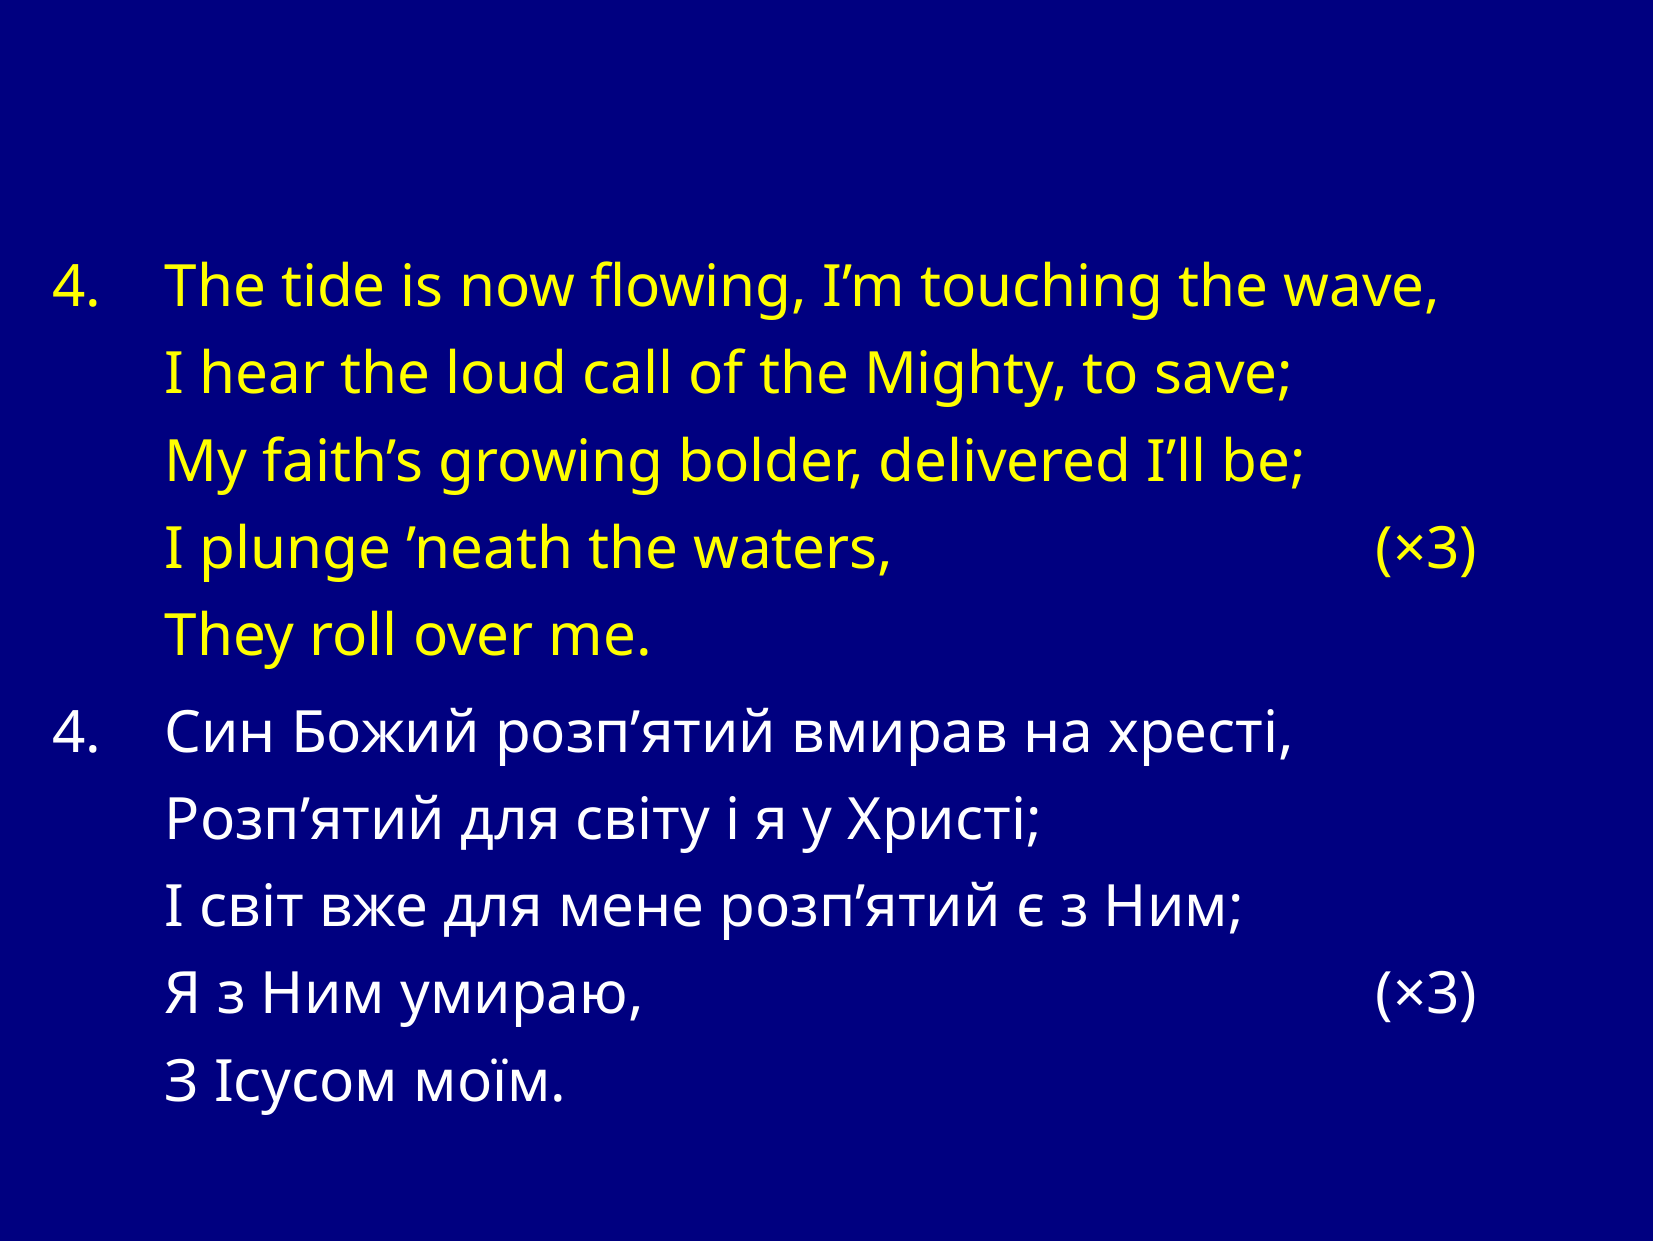

4.	The tide is now flowing, I’m touching the wave,
	I hear the loud call of the Mighty, to save;
	My faith’s growing bolder, delivered I’ll be;
	I plunge ’neath the waters,	(×3)
	They roll over me.
4.	Син Божий розп’ятий вмирав на хресті,
	Розп’ятий для світу і я у Христі;
	І світ вже для мене розп’ятий є з Ним;
	Я з Ним умираю,	(×3)
	З Ісусом моїм.